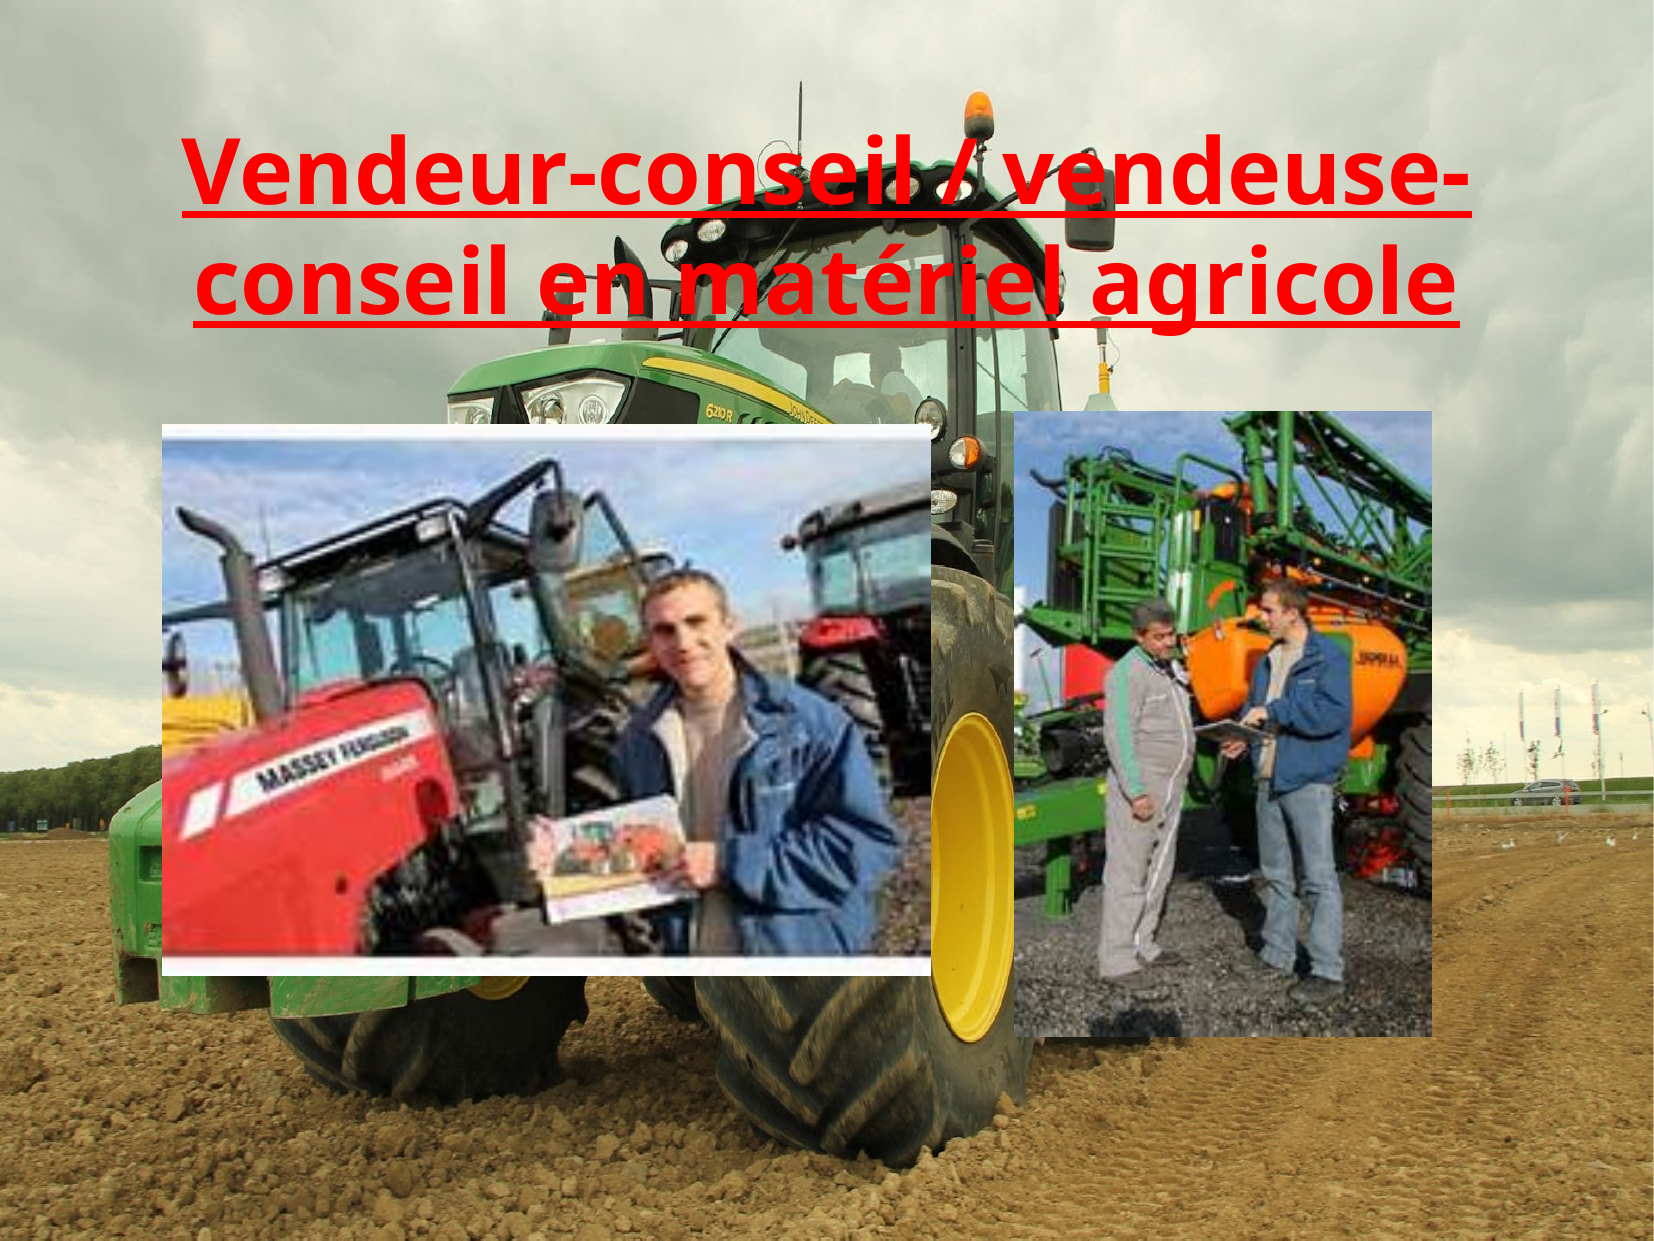

# Vendeur-conseil / vendeuse-conseil en matériel agricole